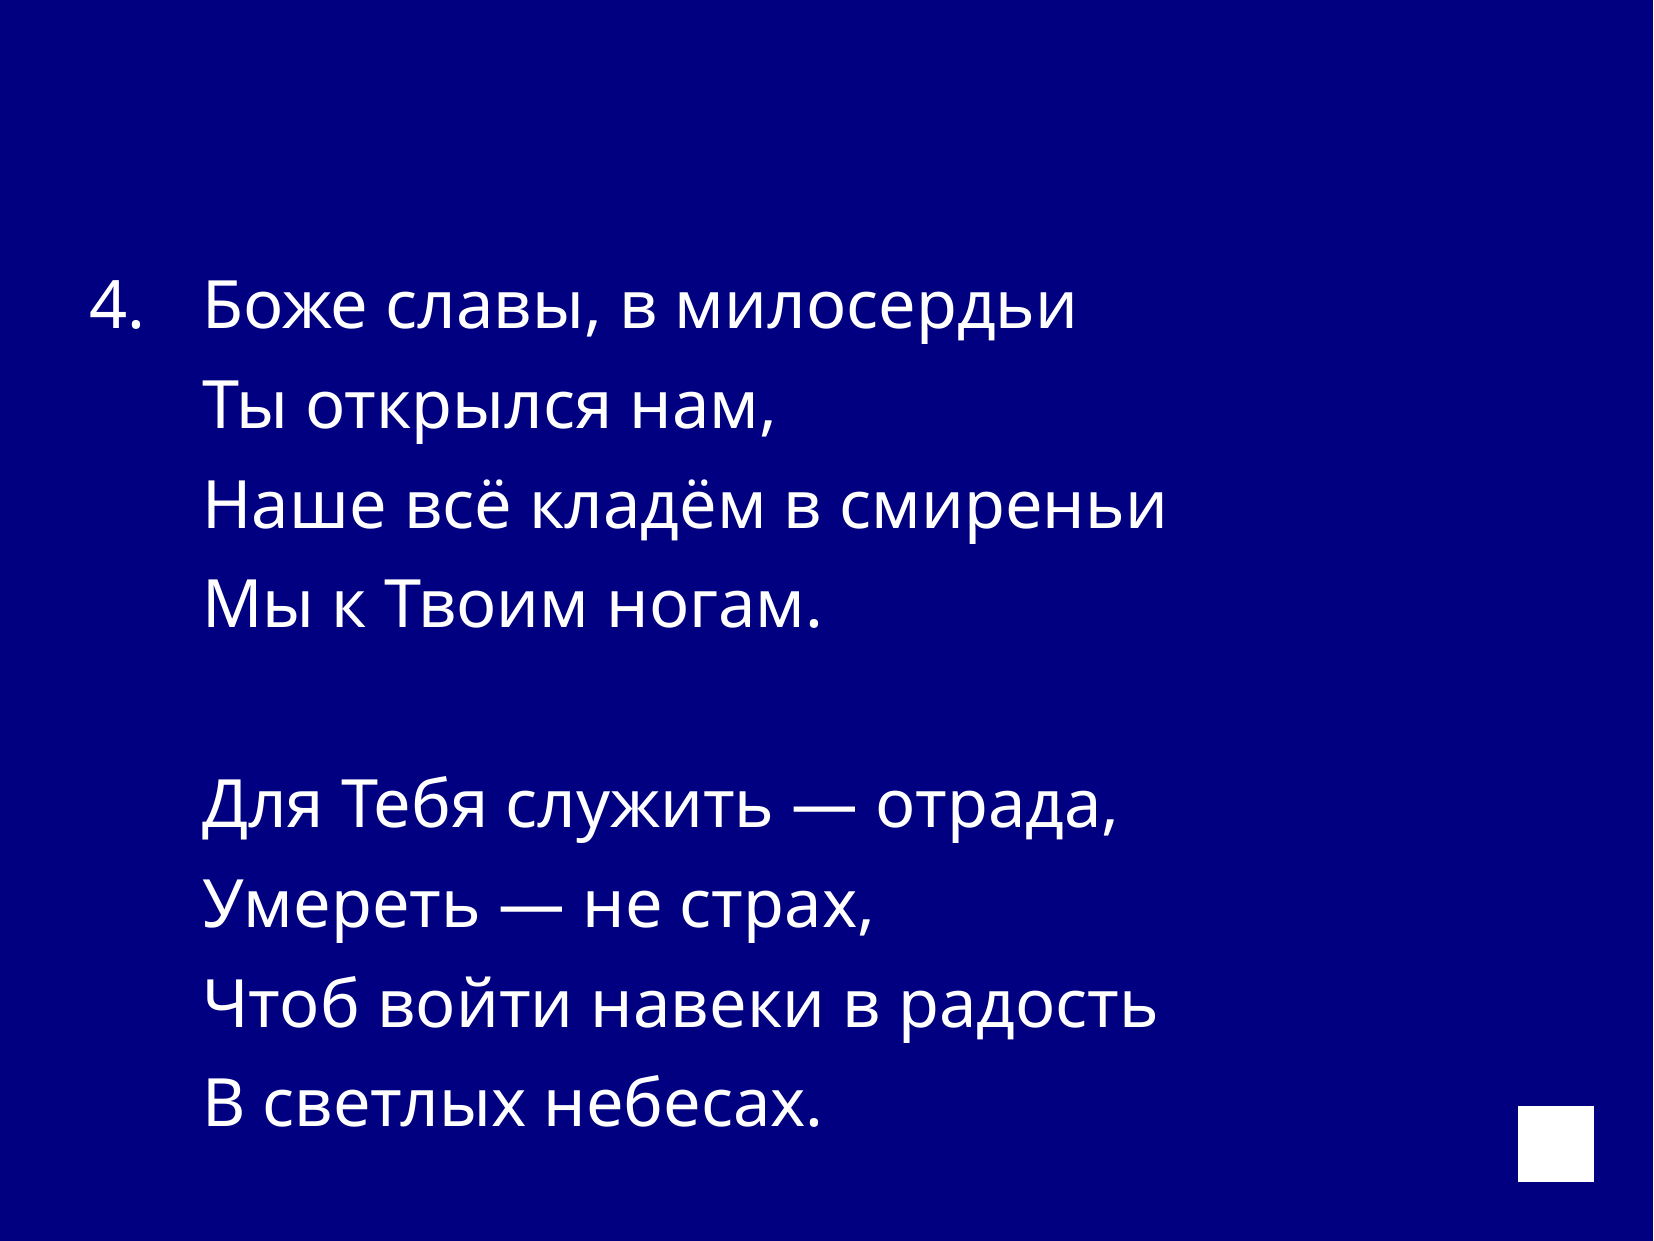

4.	Боже славы, в милосердьи
	Ты открылся нам,
	Наше всё кладём в смиреньи
	Мы к Твоим ногам.
	Для Тебя служить — отрада,
	Умереть — не страх,
	Чтоб войти навеки в радость
	В светлых небесах.